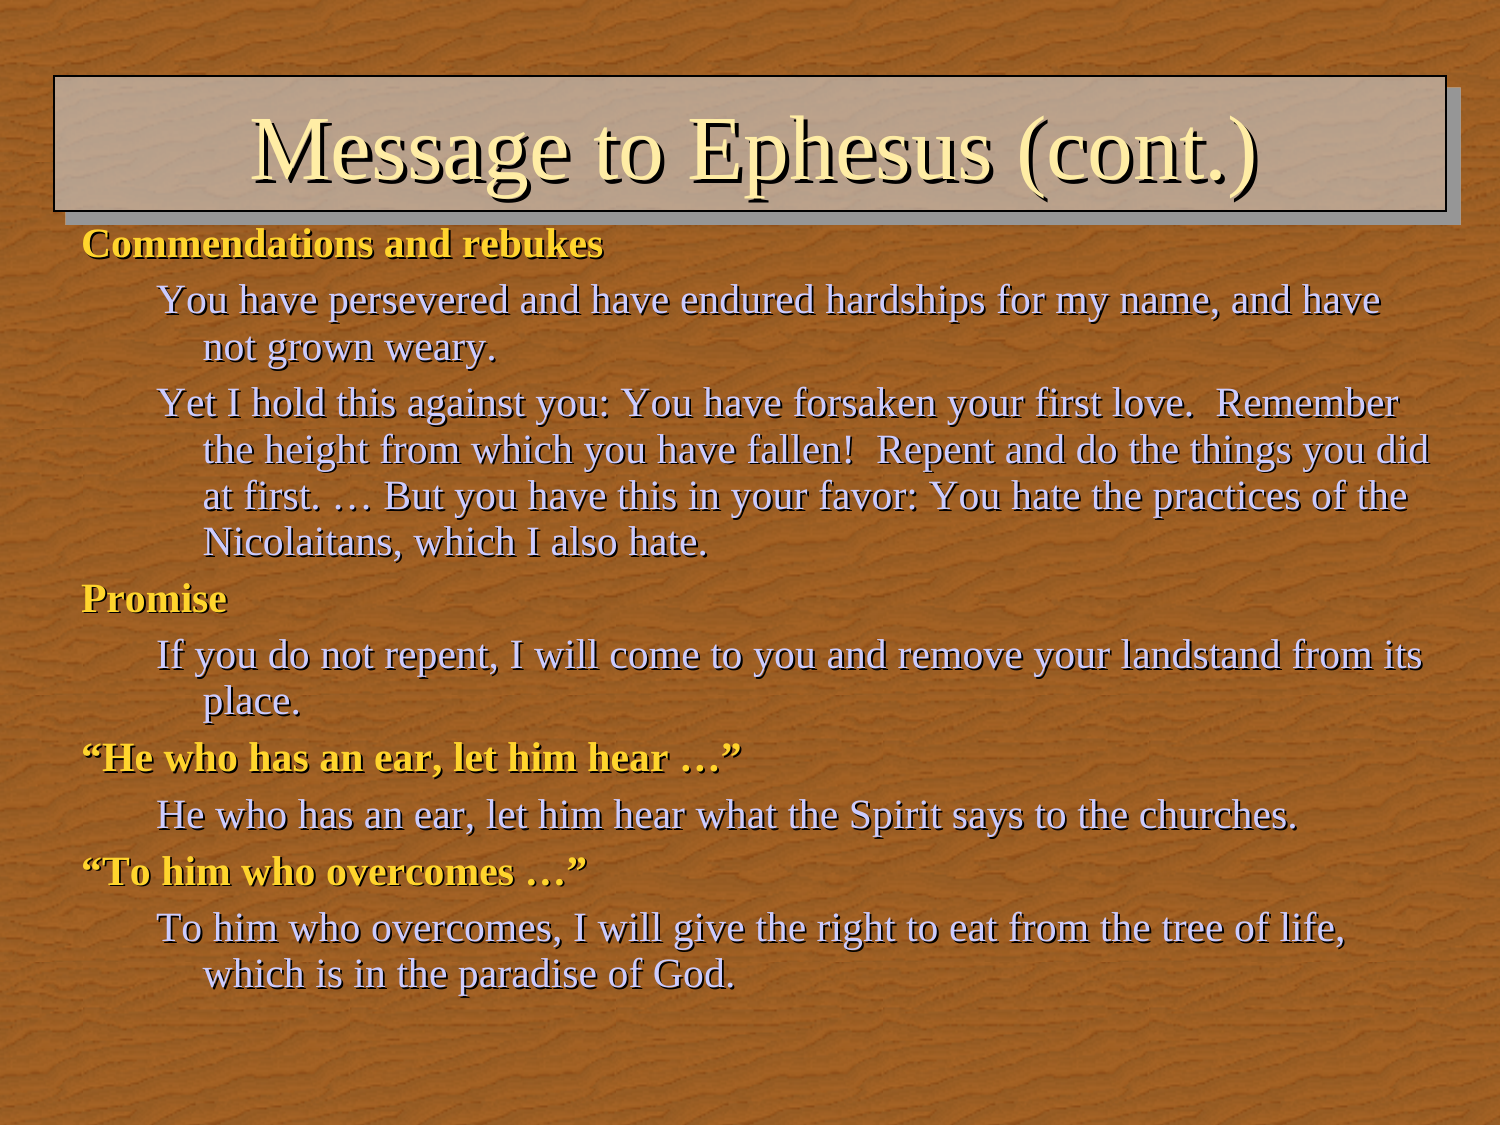

# Message to Ephesus (cont.)
Commendations and rebukes
You have persevered and have endured hardships for my name, and have not grown weary.
Yet I hold this against you: You have forsaken your first love. Remember the height from which you have fallen! Repent and do the things you did at first. … But you have this in your favor: You hate the practices of the Nicolaitans, which I also hate.
Promise
If you do not repent, I will come to you and remove your landstand from its place.
“He who has an ear, let him hear …”
He who has an ear, let him hear what the Spirit says to the churches.
“To him who overcomes …”
To him who overcomes, I will give the right to eat from the tree of life, which is in the paradise of God.